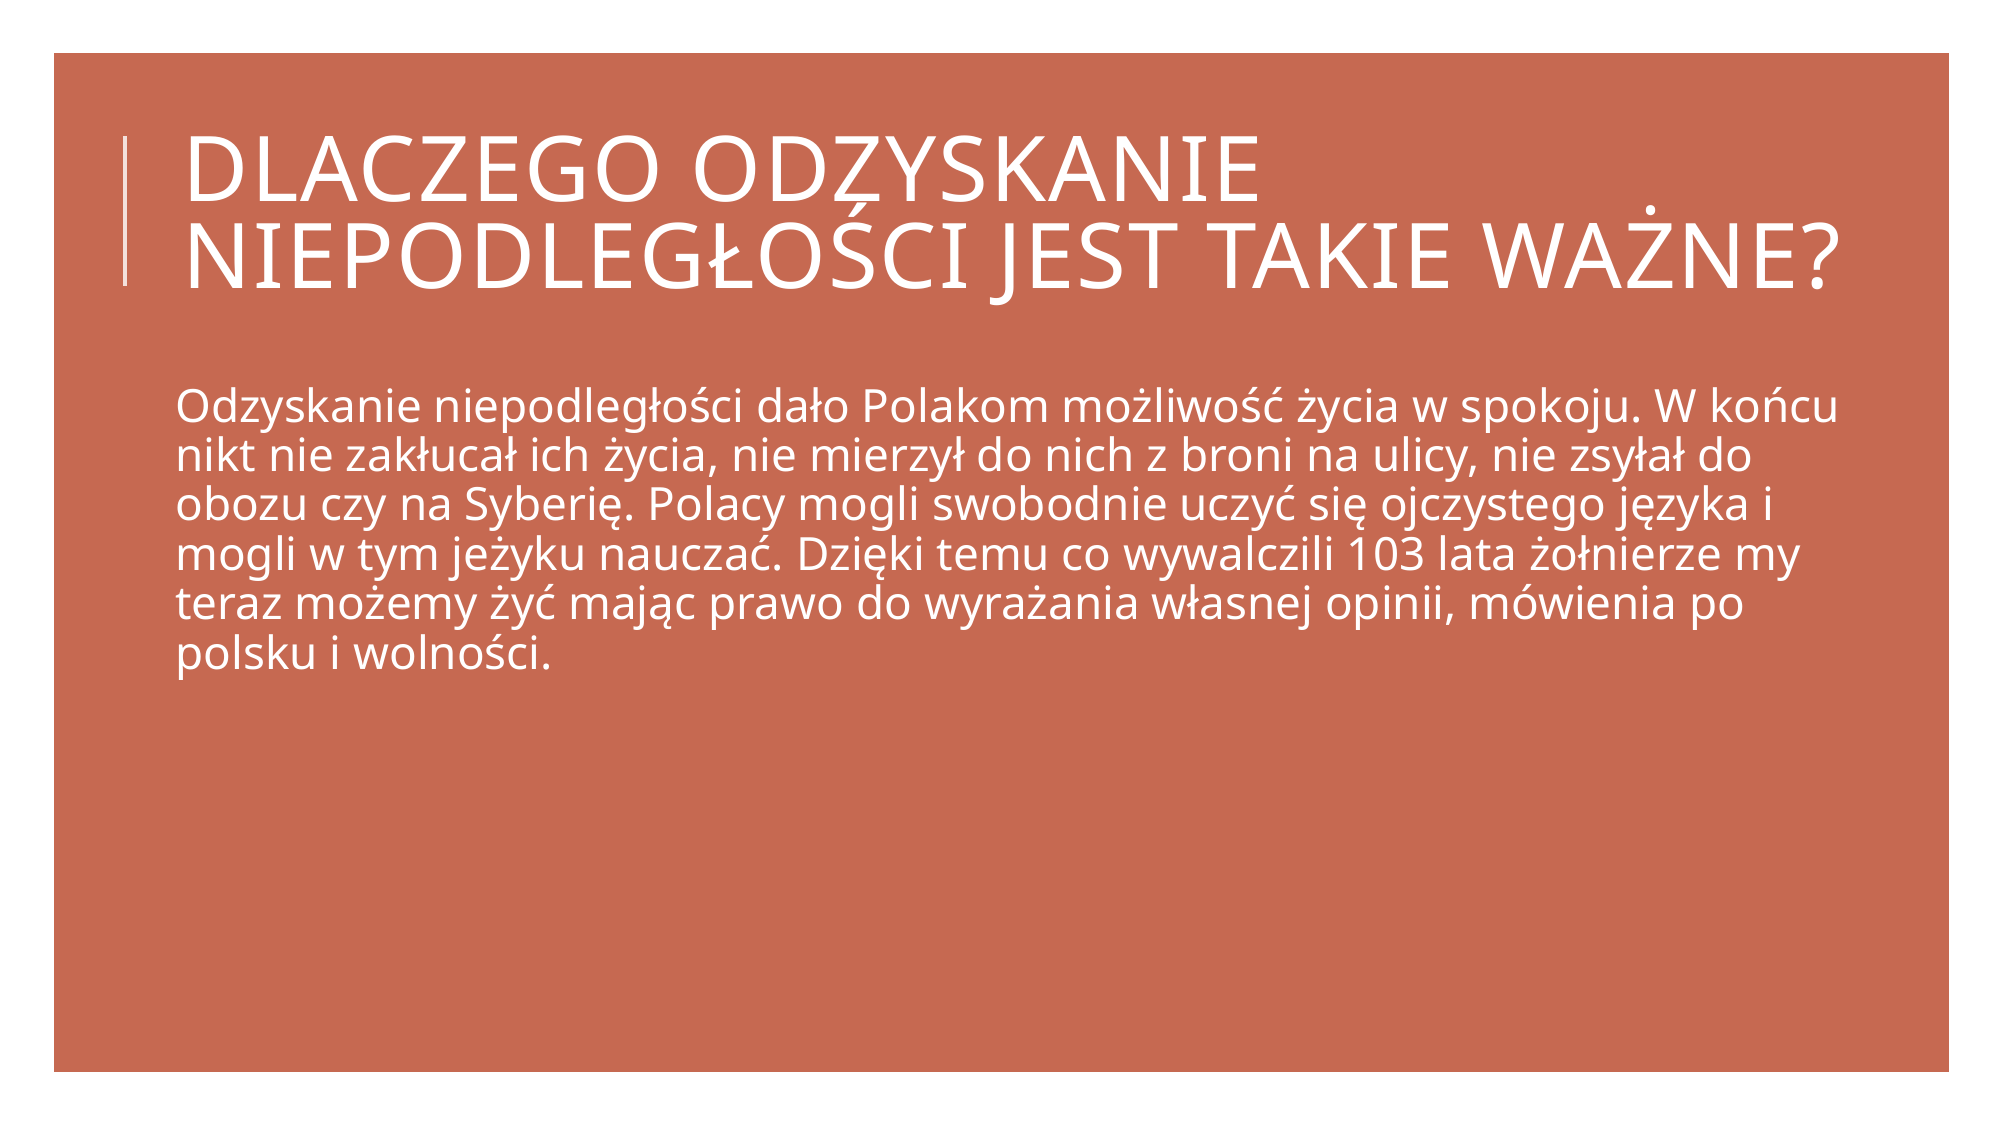

# Dlaczego odzyskanie niepodległości jest takie ważne?
Odzyskanie niepodległości dało Polakom możliwość życia w spokoju. W końcu nikt nie zakłucał ich życia, nie mierzył do nich z broni na ulicy, nie zsyłał do obozu czy na Syberię. Polacy mogli swobodnie uczyć się ojczystego języka i mogli w tym jeżyku nauczać. Dzięki temu co wywalczili 103 lata żołnierze my teraz możemy żyć mając prawo do wyrażania własnej opinii, mówienia po polsku i wolności.